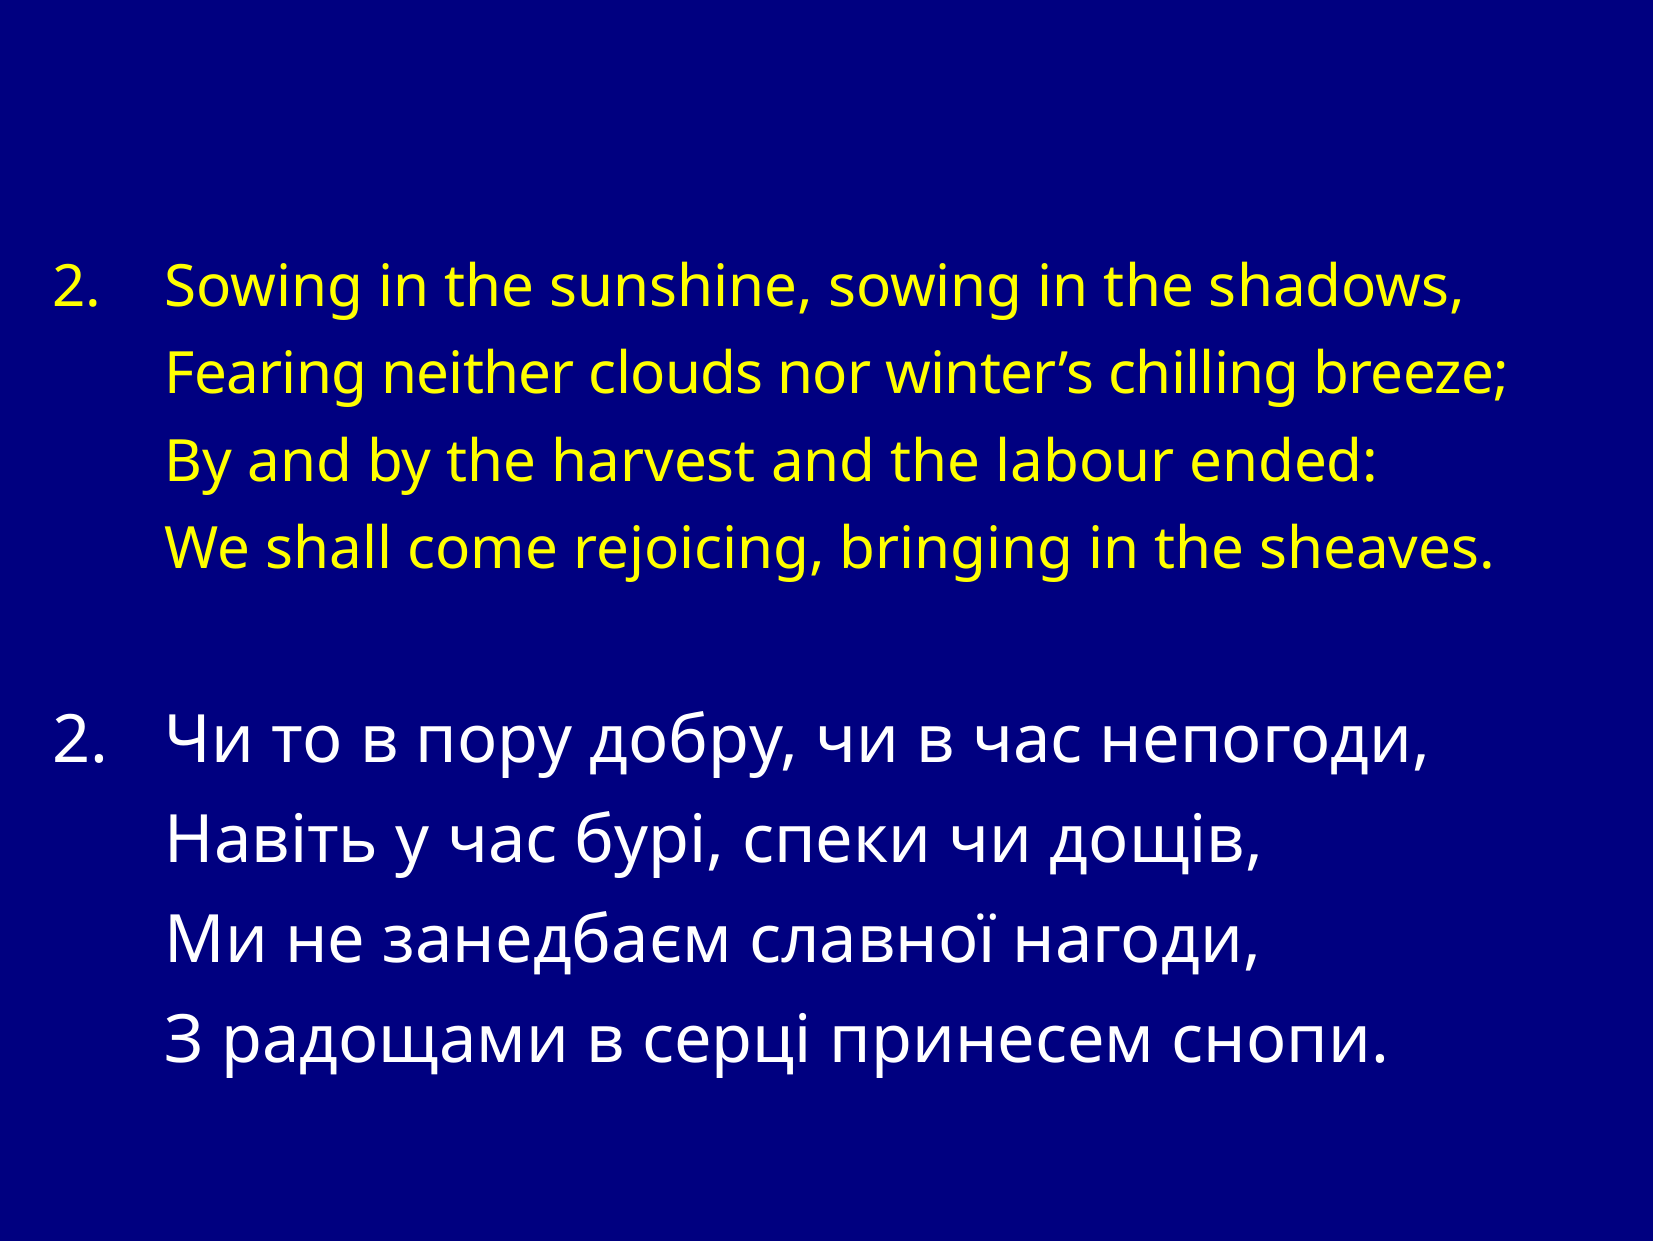

2.	Sowing in the sunshine, sowing in the shadows,
	Fearing neither clouds nor winter’s chilling breeze;
	By and by the harvest and the labour ended:
	We shall come rejoicing, bringing in the sheaves.
2.	Чи то в пору добру, чи в час непогоди,
	Навіть у час бурі, спеки чи дощів,
	Ми не занедбаєм славної нагоди,
	З радощами в серці принесем снопи.